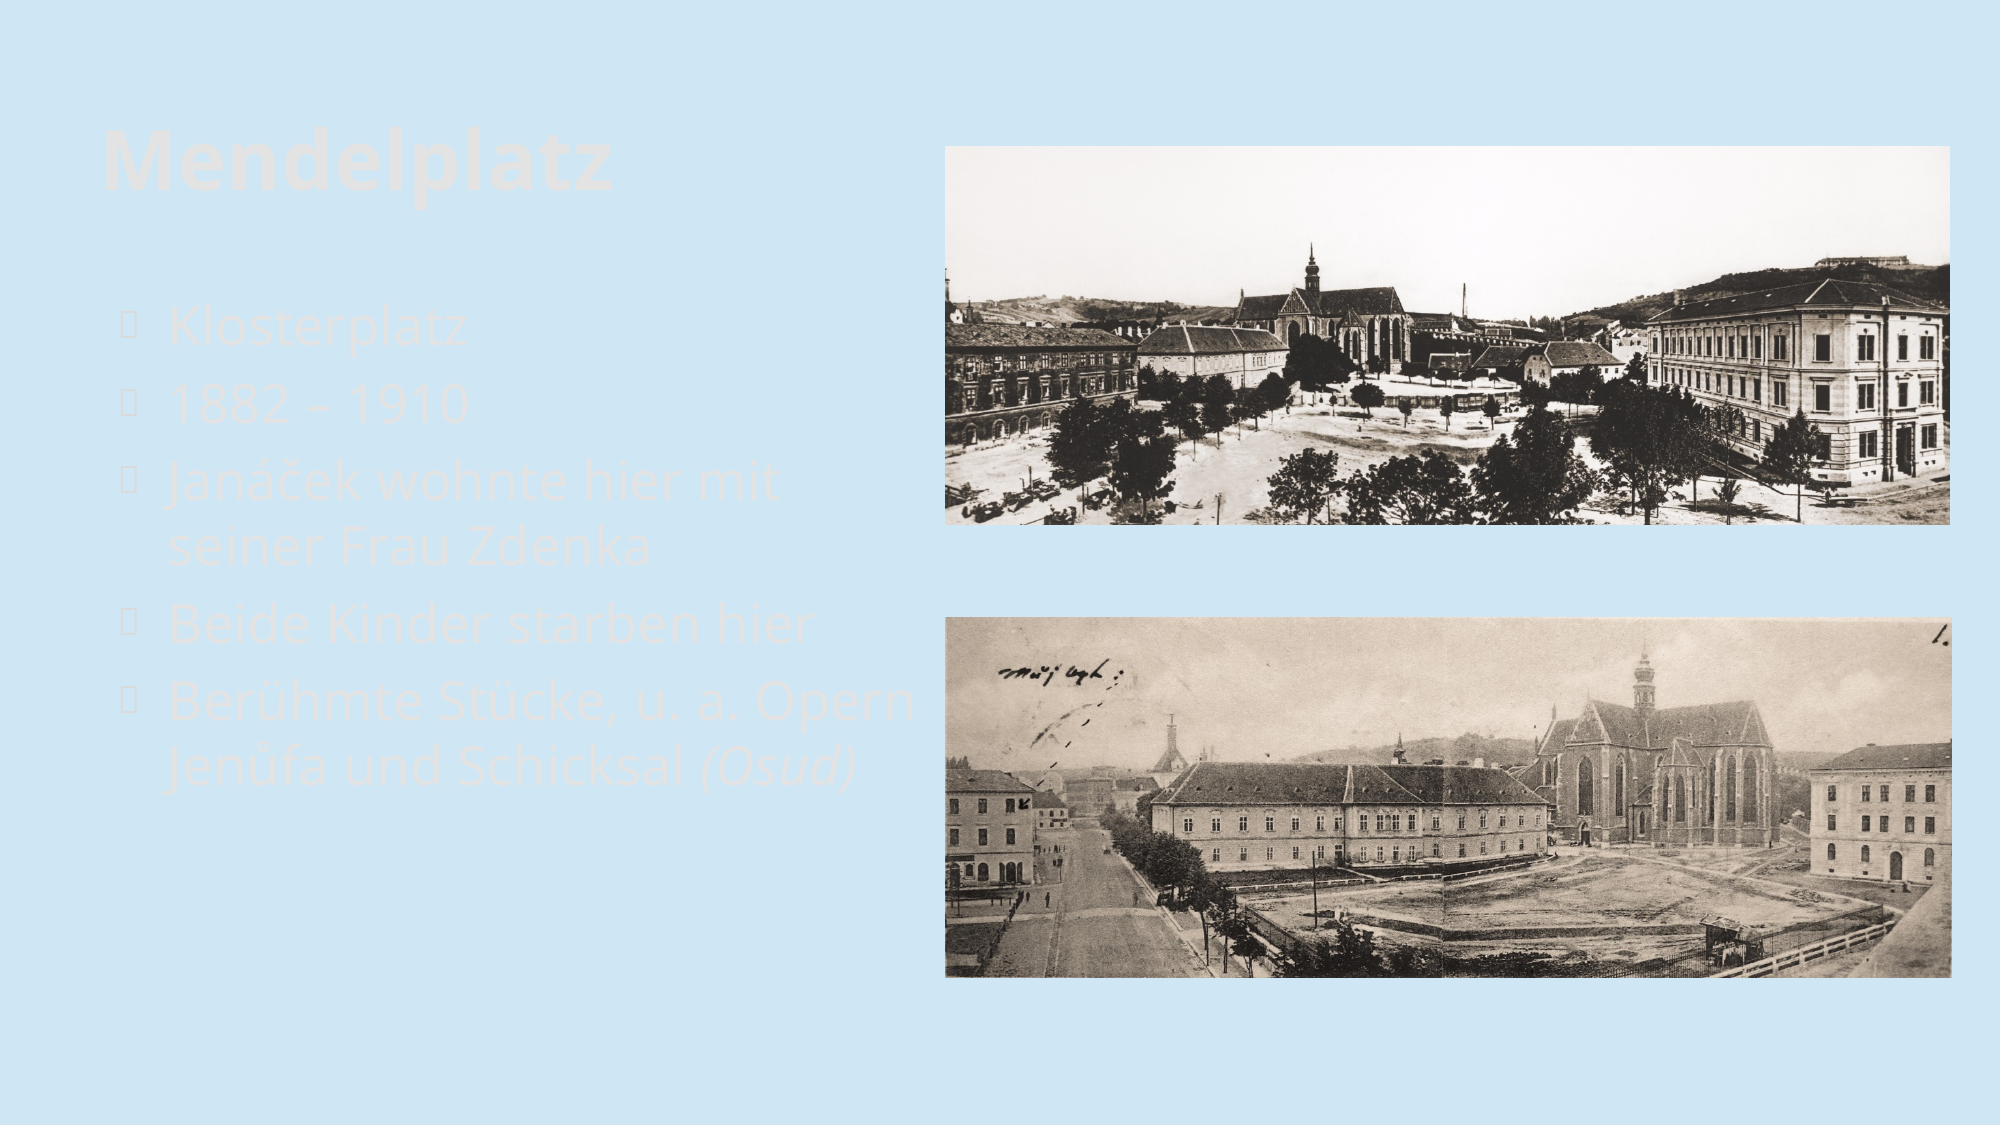

# Mendelplatz
Klosterplatz
1882 – 1910
Janáček wohnte hier mit seiner Frau Zdenka
Beide Kinder starben hier
Berühmte Stücke, u. a. Opern Jenůfa und Schicksal (Osud)